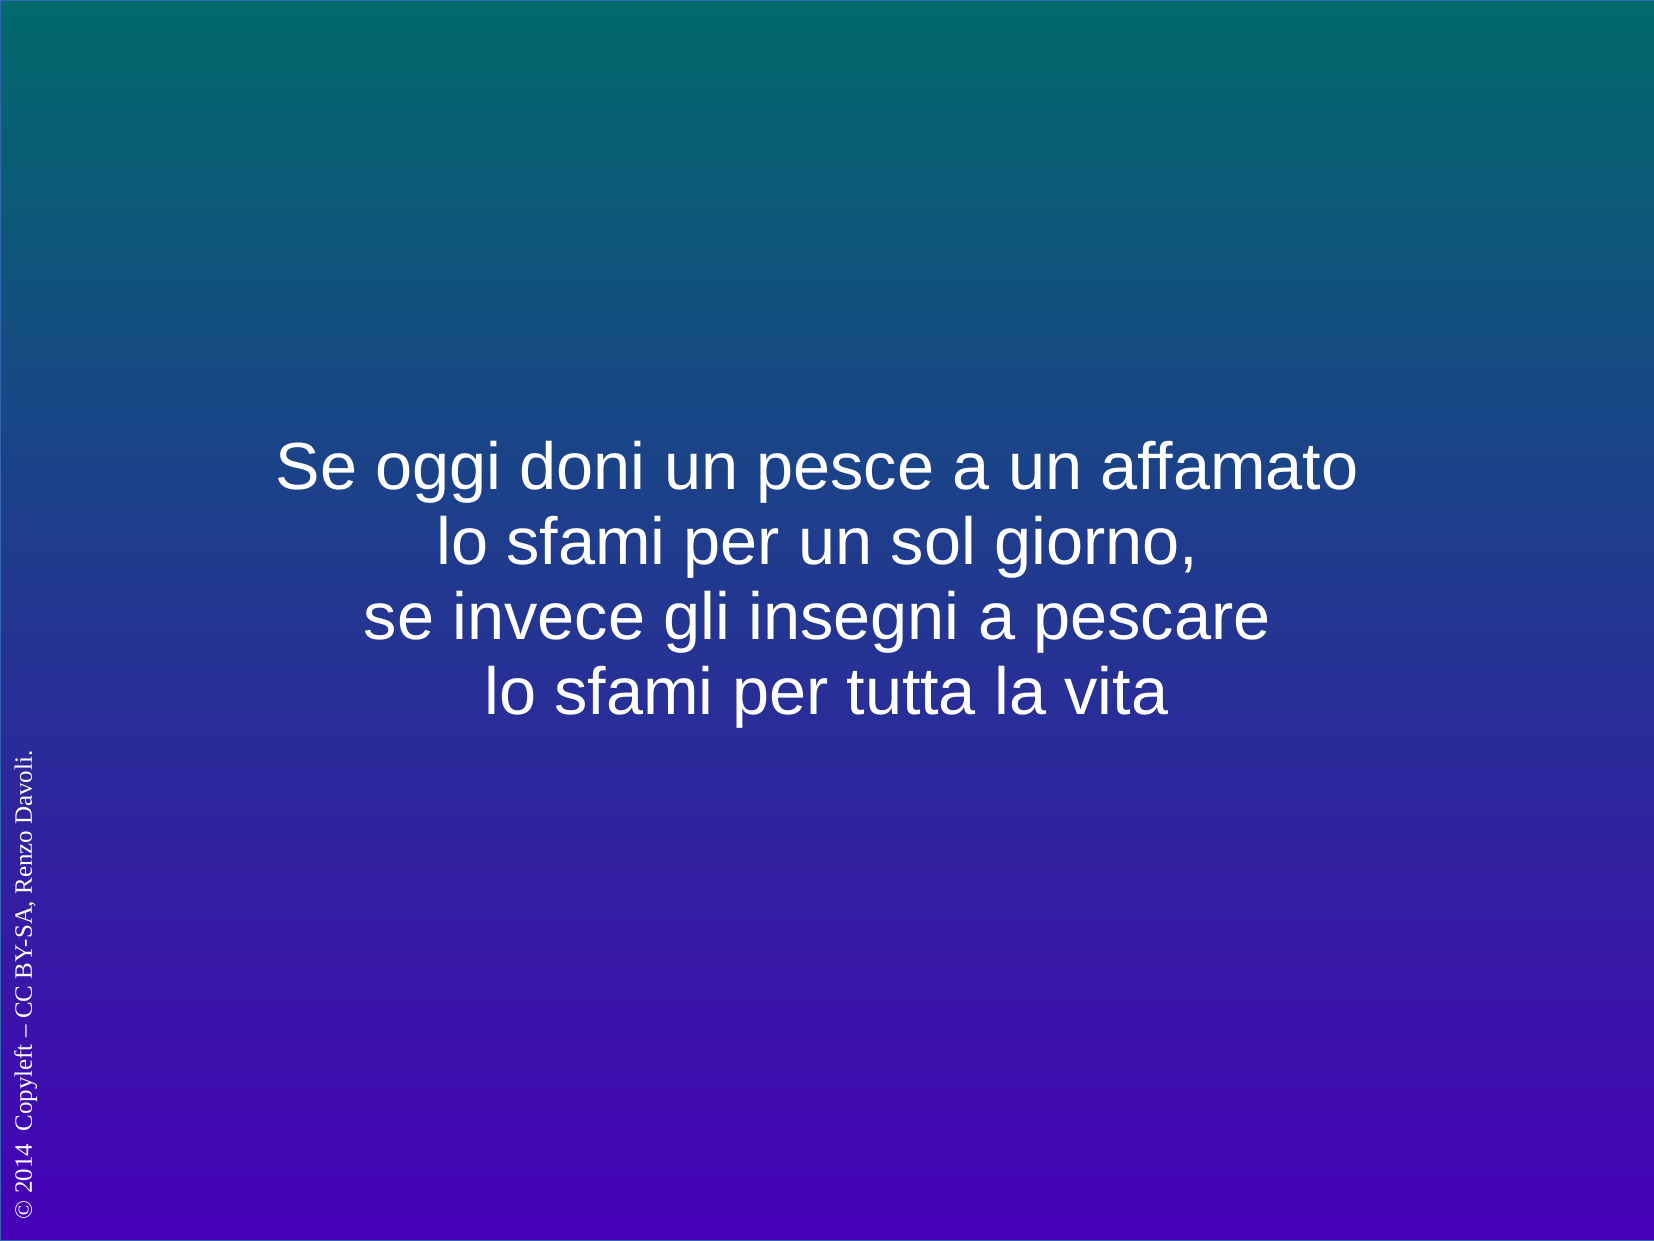

# Se oggi doni un pesce a un affamato
lo sfami per un sol giorno,
se invece gli insegni a pescare
lo sfami per tutta la vita